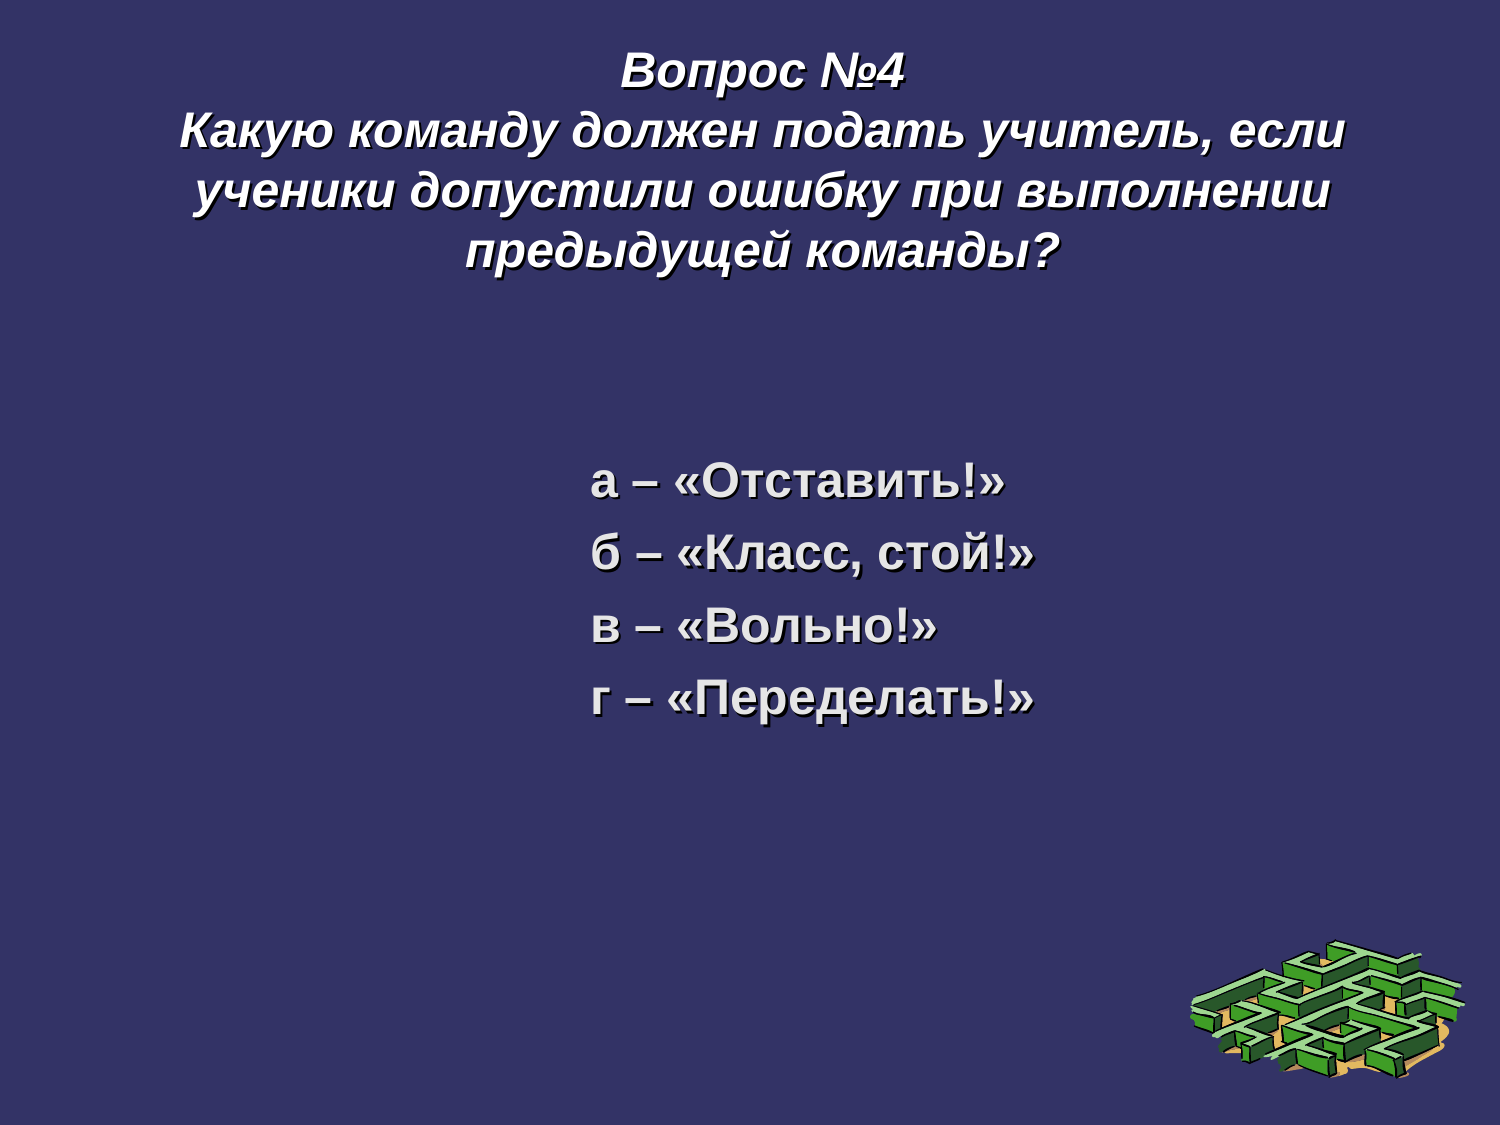

# Вопрос №4 Какую команду должен подать учитель, если ученики допустили ошибку при выполнении предыдущей команды?
а – «Отставить!»
б – «Класс, стой!»
в – «Вольно!»
г – «Переделать!»